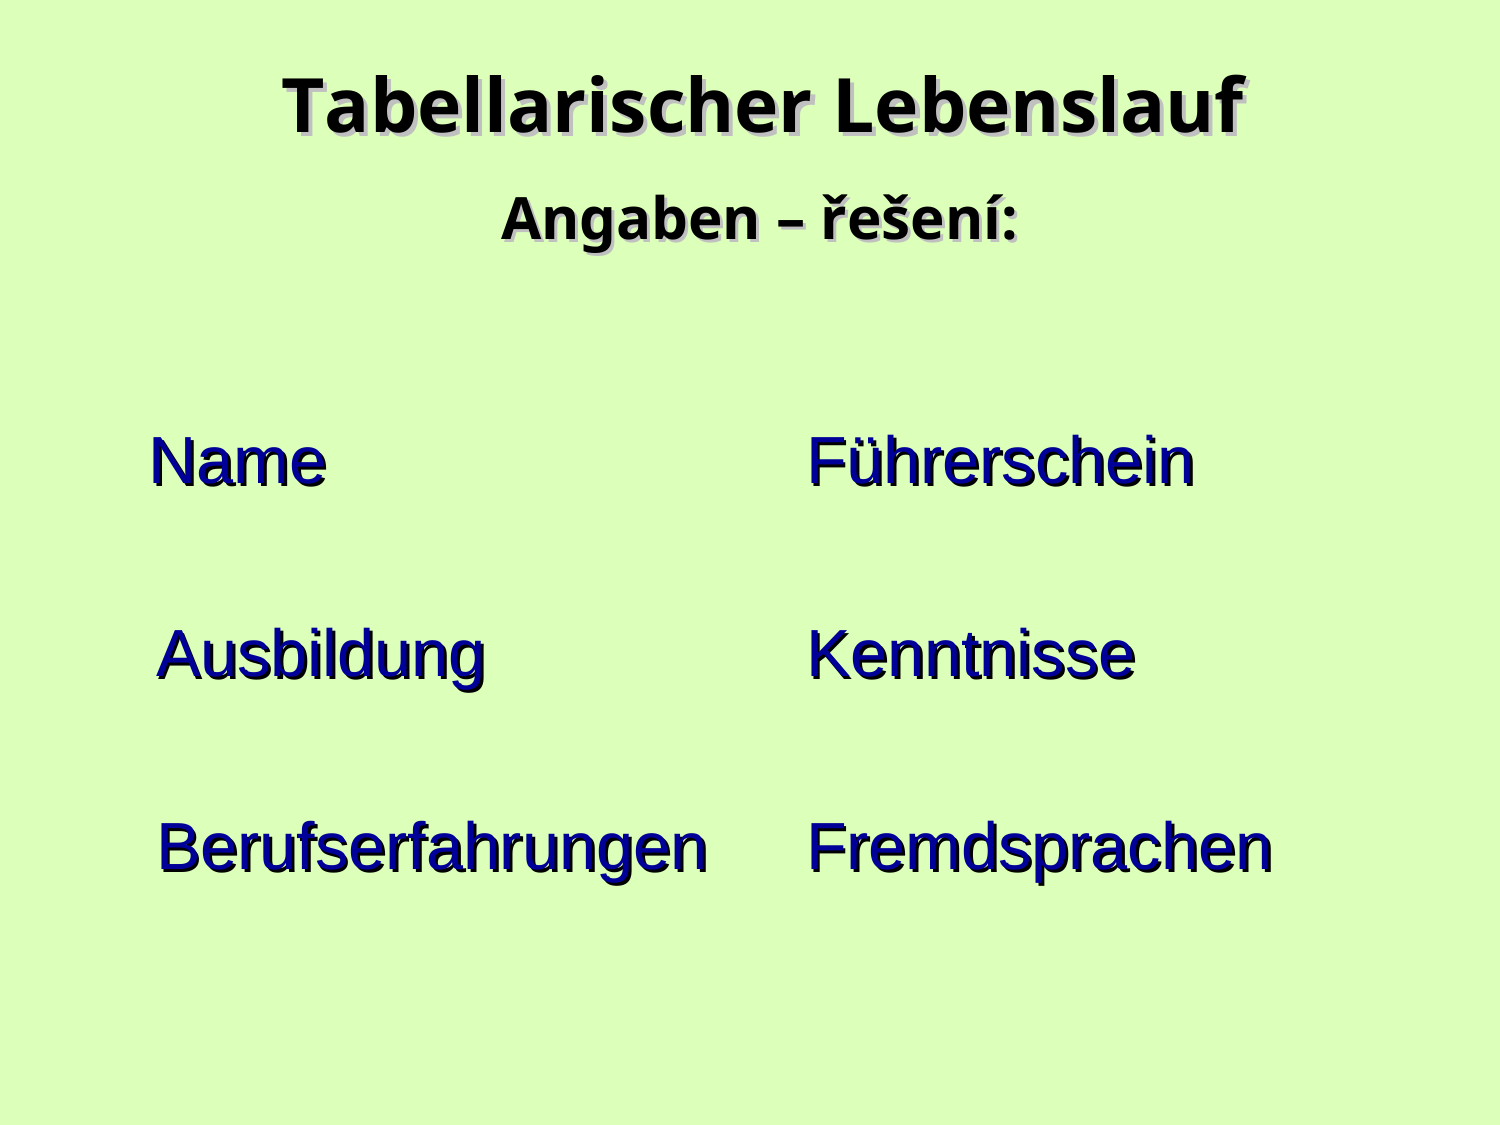

# Tabellarischer Lebenslauf Angaben – řešení:
 Name 			Führerschein
	Ausbildung			Kenntnisse
	Berufserfahrungen	Fremdsprachen